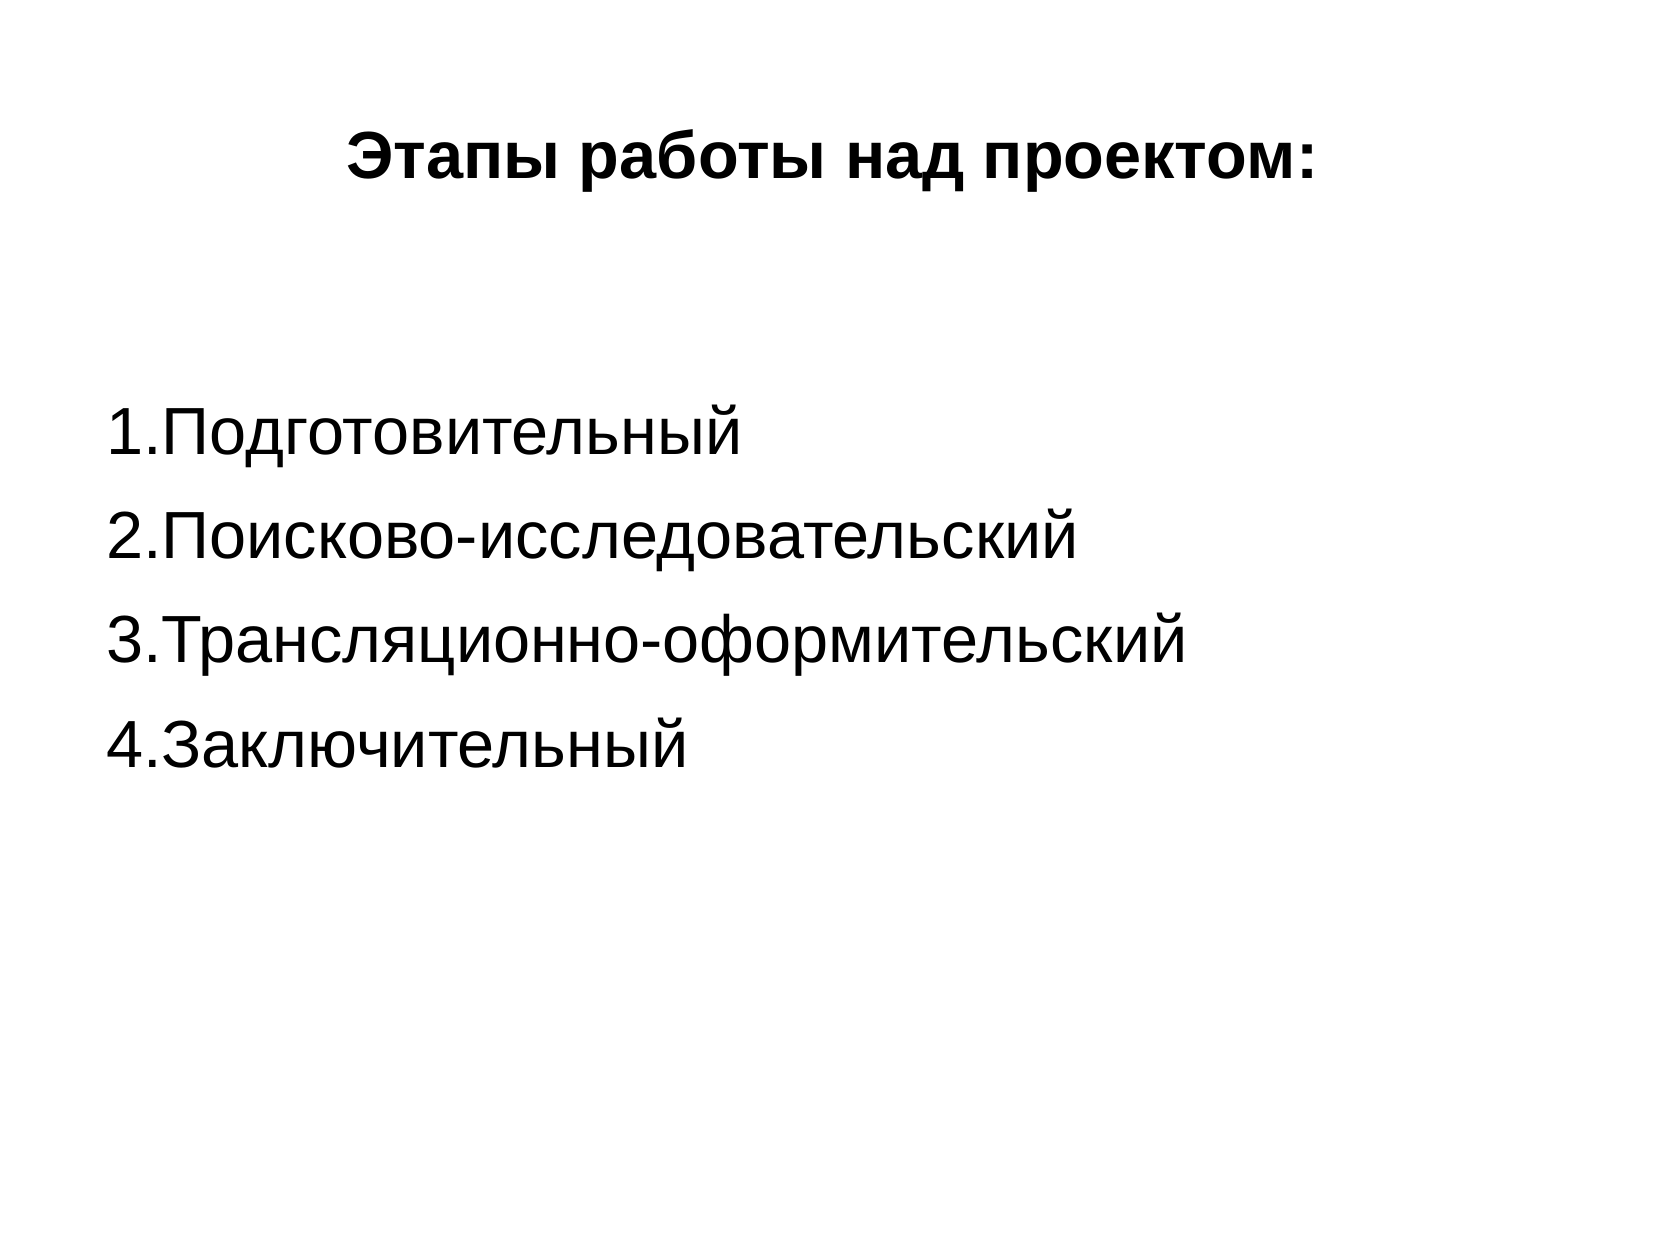

# Этапы работы над проектом:
Подготовительный
Поисково-исследовательский
Трансляционно-оформительский
Заключительный